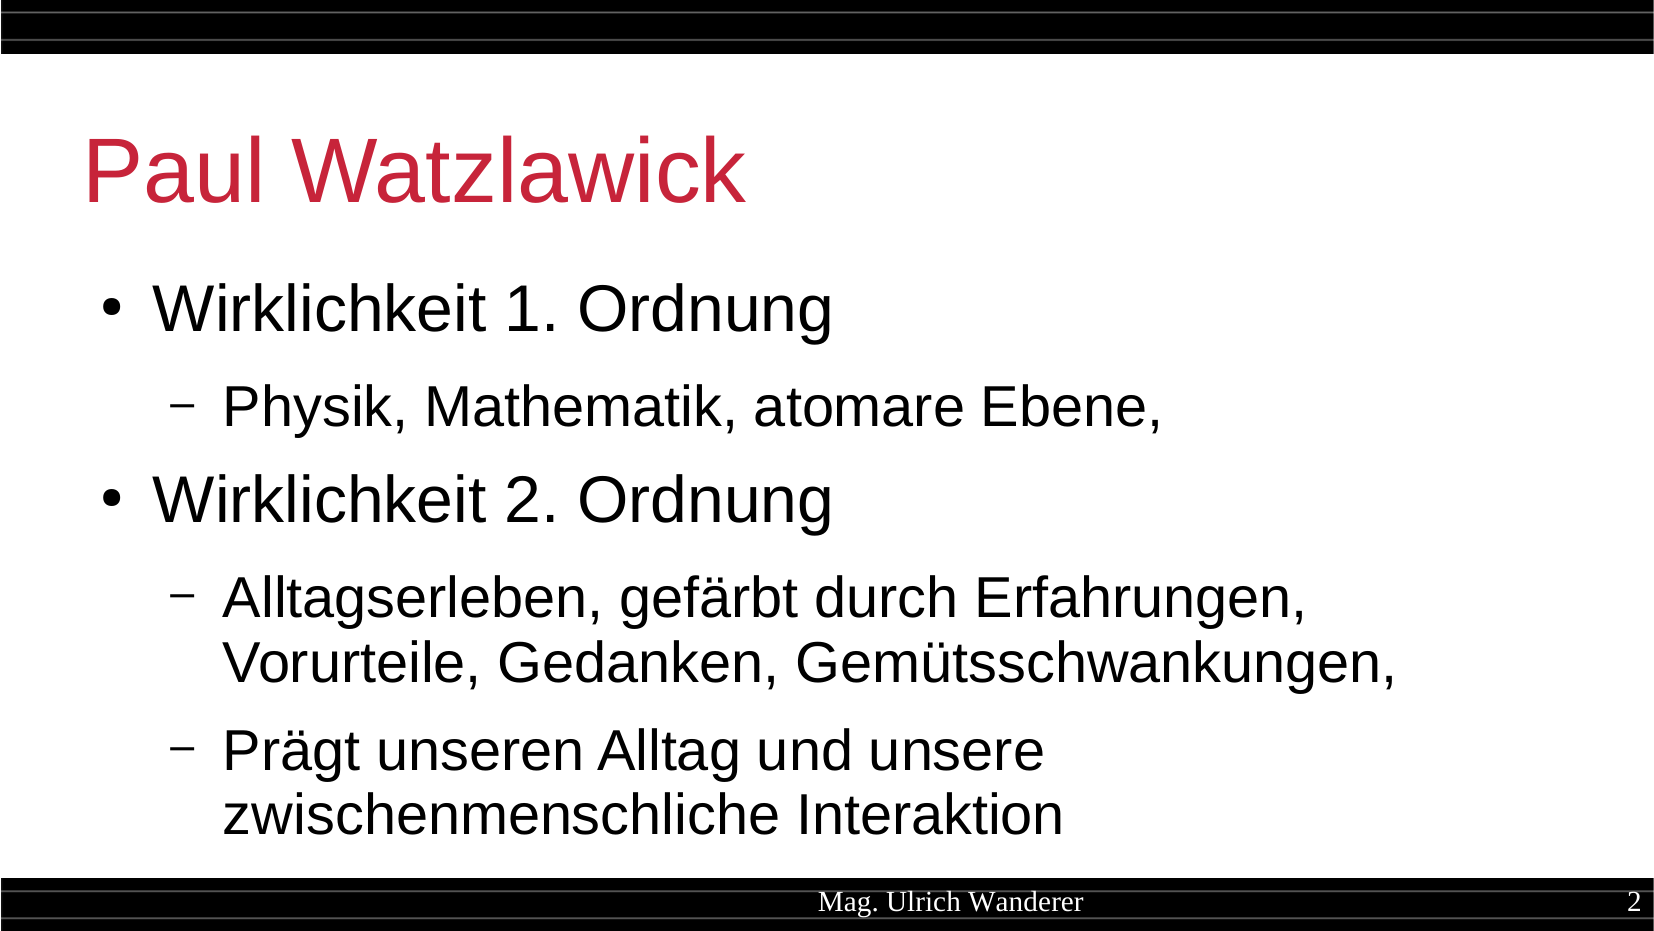

# Paul Watzlawick
Wirklichkeit 1. Ordnung
Physik, Mathematik, atomare Ebene,
Wirklichkeit 2. Ordnung
Alltagserleben, gefärbt durch Erfahrungen, Vorurteile, Gedanken, Gemütsschwankungen,
Prägt unseren Alltag und unsere zwischenmenschliche Interaktion